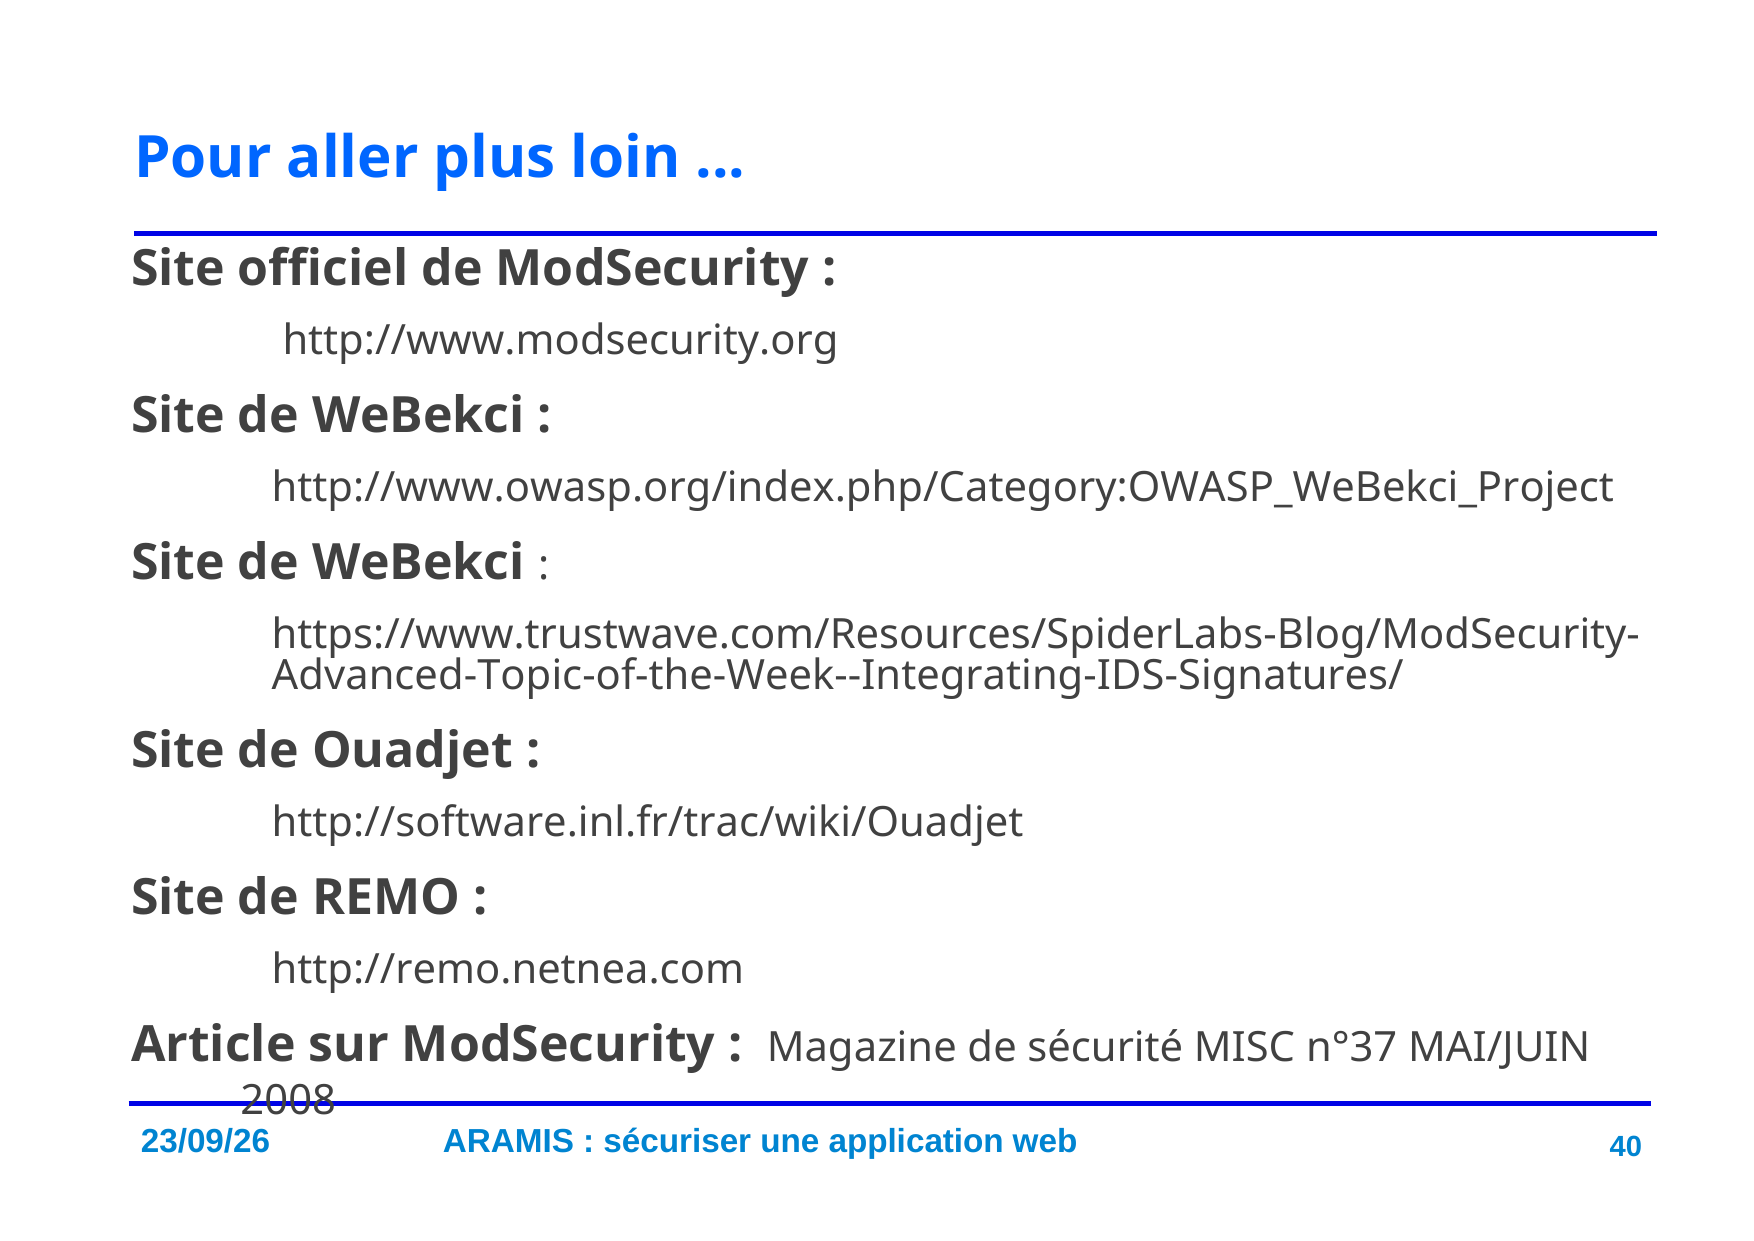

# Pour aller plus loin ...
Site officiel de ModSecurity :
 http://www.modsecurity.org
Site de WeBekci :
http://www.owasp.org/index.php/Category:OWASP_WeBekci_Project
Site de WeBekci :
https://www.trustwave.com/Resources/SpiderLabs-Blog/ModSecurity-Advanced-Topic-of-the-Week--Integrating-IDS-Signatures/
Site de Ouadjet :
http://software.inl.fr/trac/wiki/Ouadjet
Site de REMO :
http://remo.netnea.com
Article sur ModSecurity : Magazine de sécurité MISC n°37 MAI/JUIN 2008
ARAMIS : sécuriser une application web
40